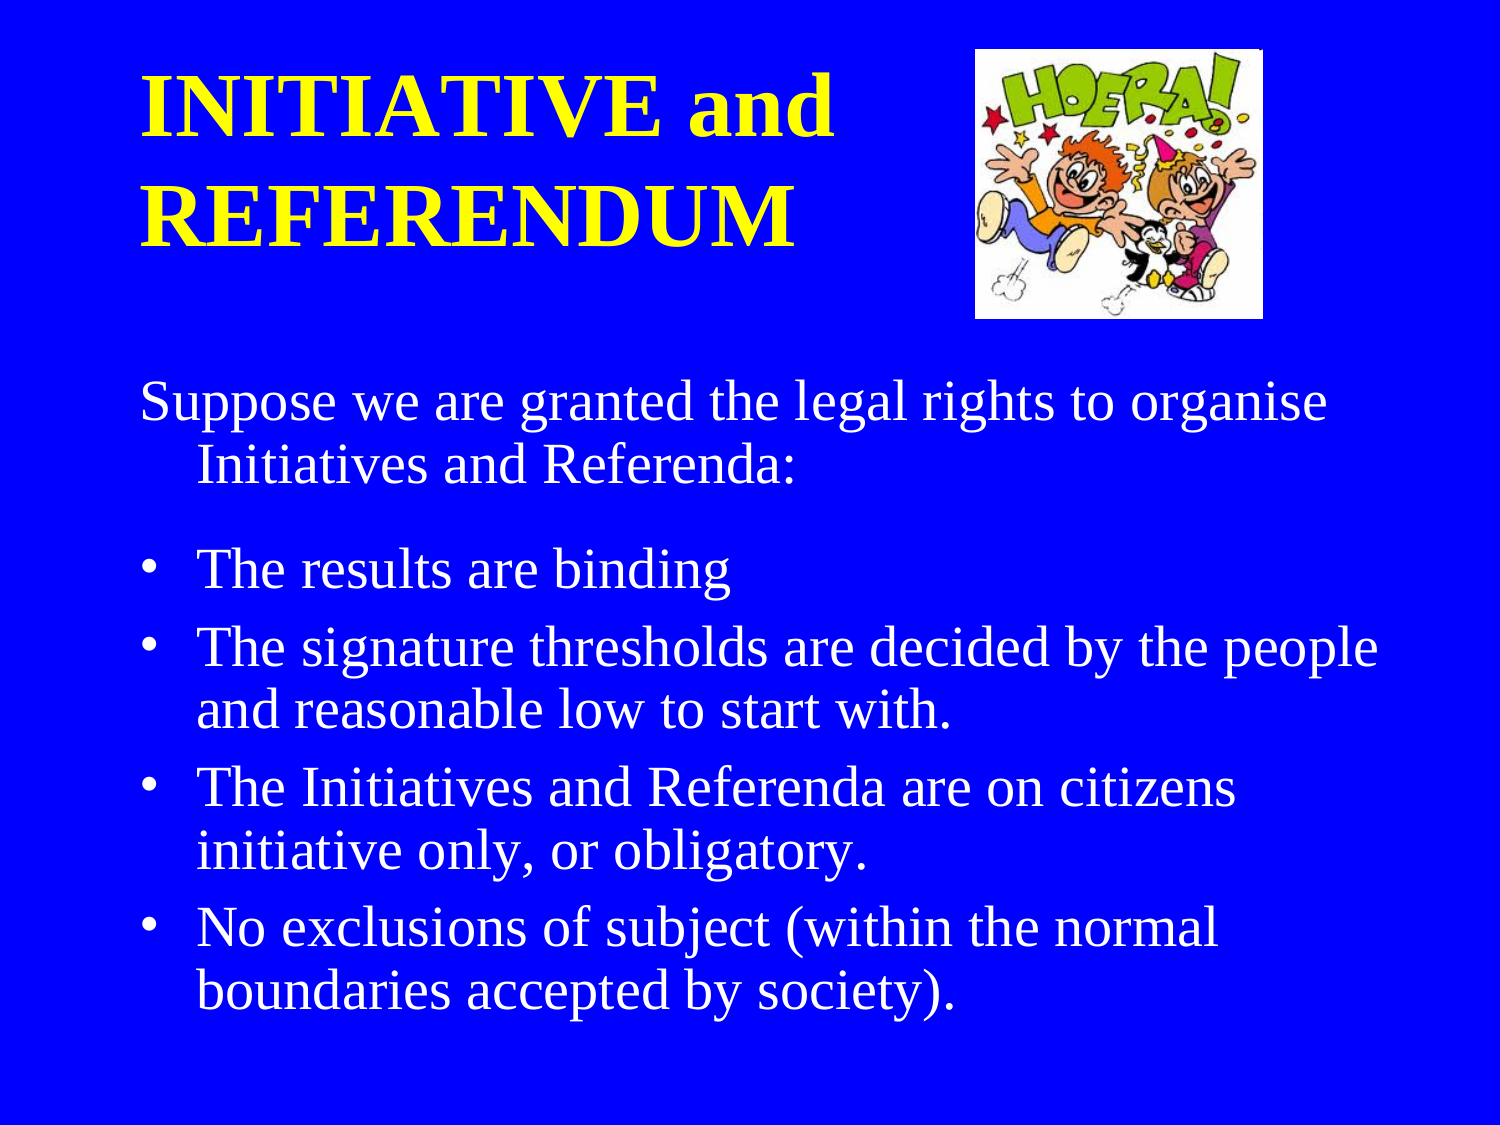

# INITIATIVE and REFERENDUM
Suppose we are granted the legal rights to organise Initiatives and Referenda:
The results are binding
The signature thresholds are decided by the people and reasonable low to start with.
The Initiatives and Referenda are on citizens initiative only, or obligatory.
No exclusions of subject (within the normal boundaries accepted by society).